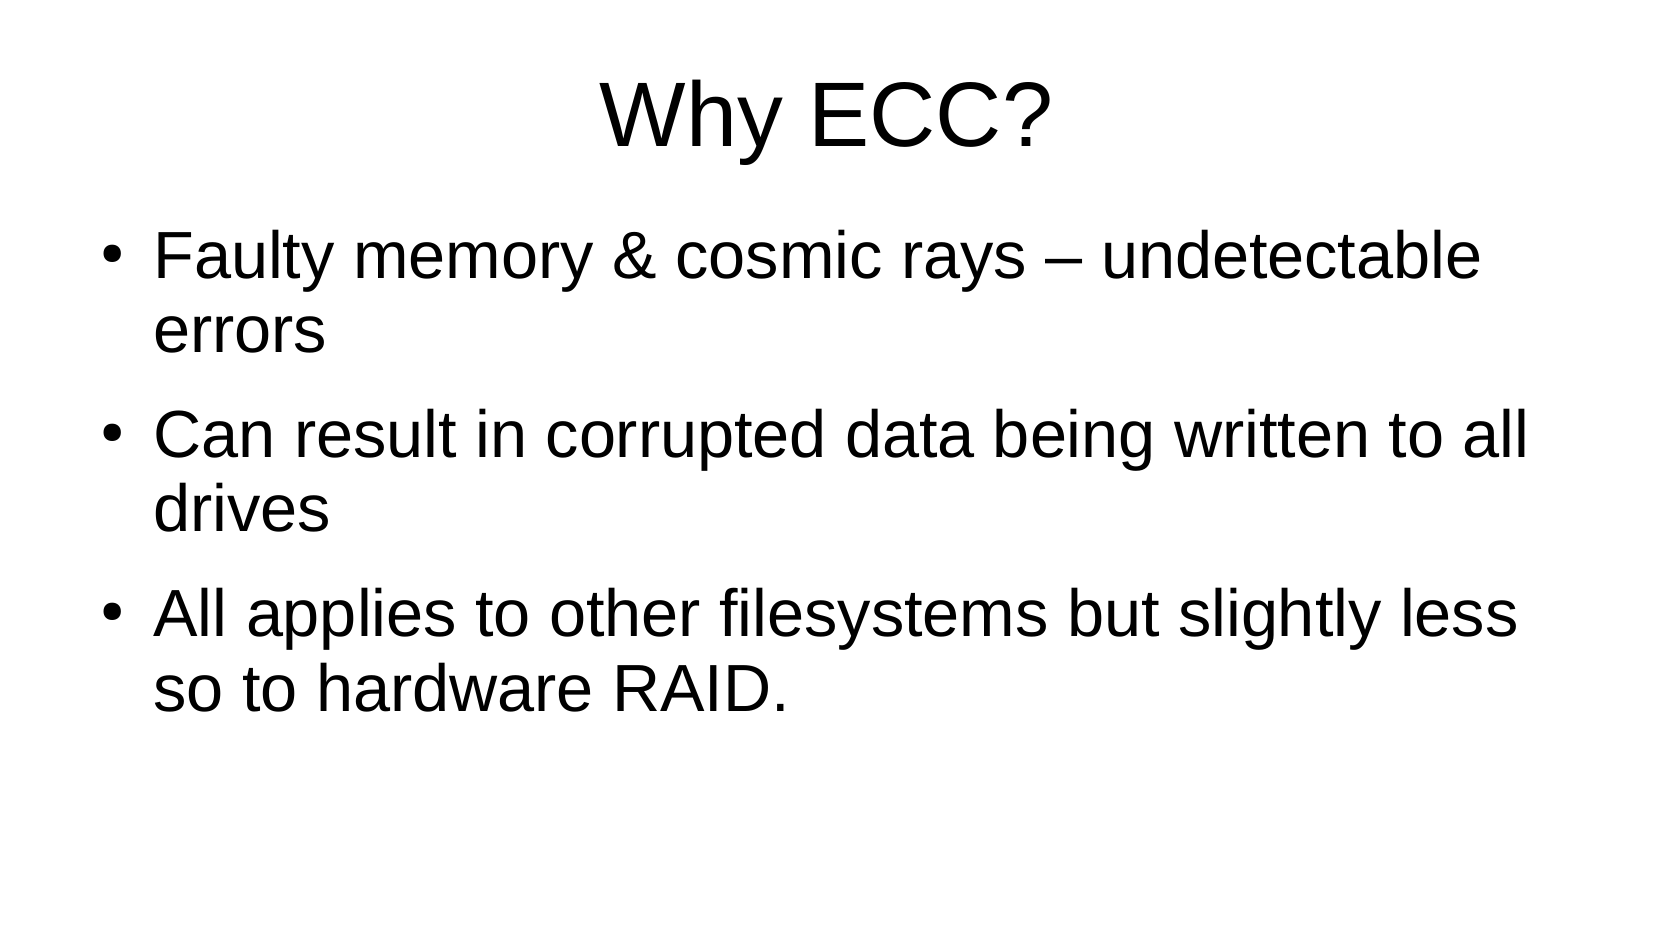

# Why ECC?
Faulty memory & cosmic rays – undetectable errors
Can result in corrupted data being written to all drives
All applies to other filesystems but slightly less so to hardware RAID.